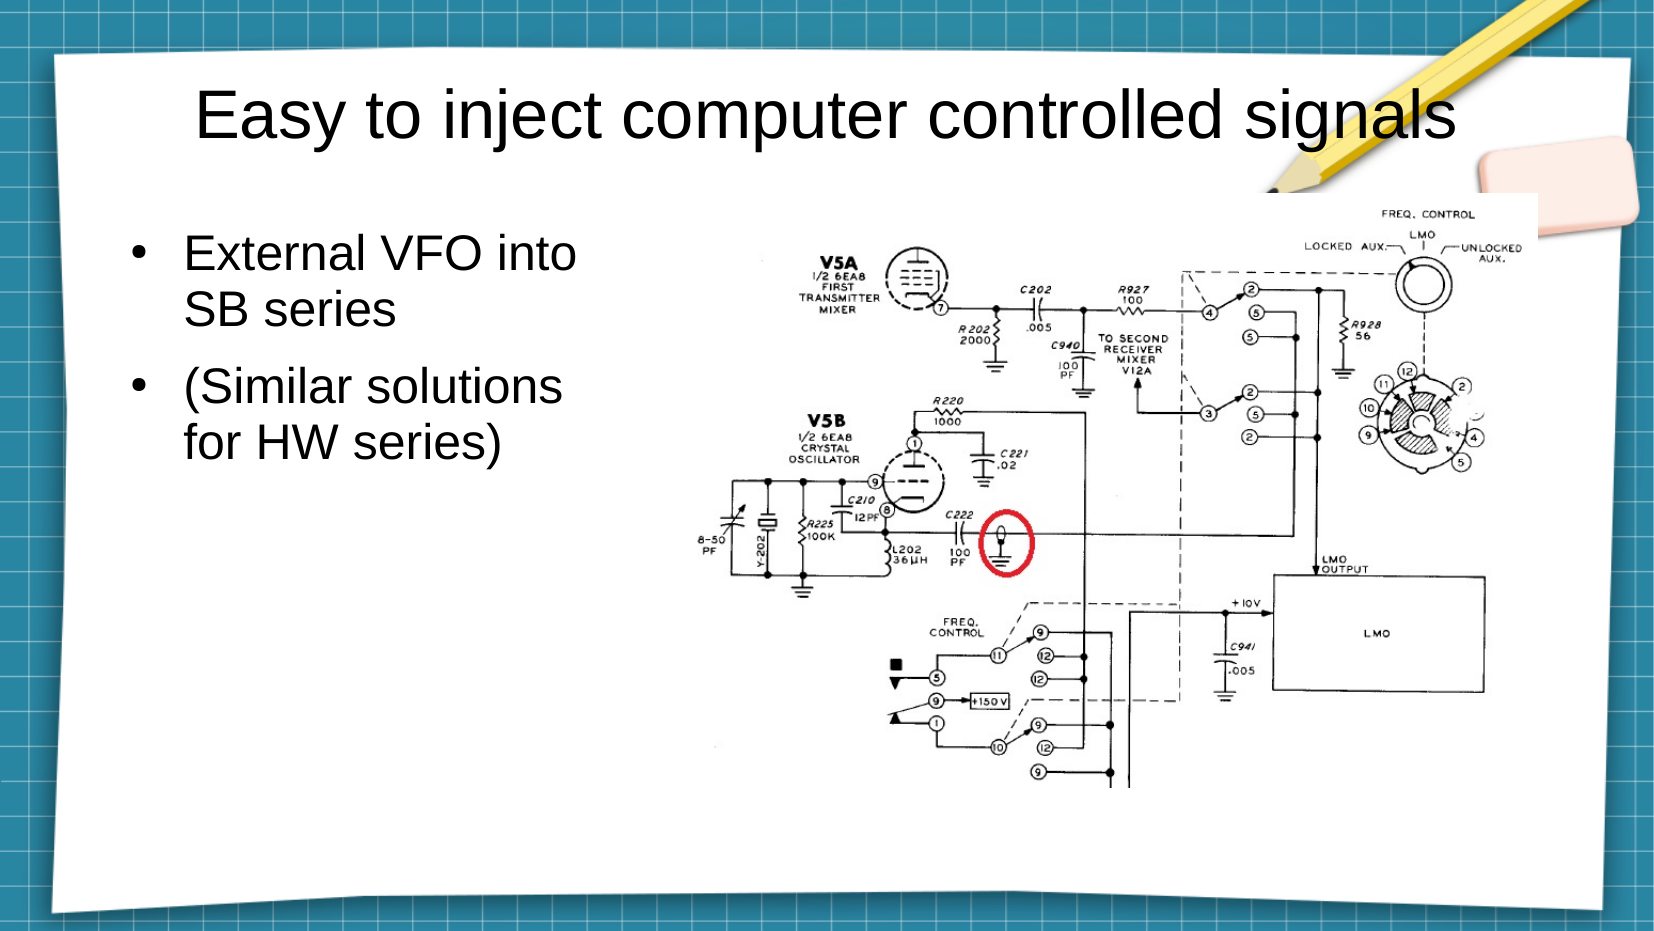

# Easy to inject computer controlled signals
External VFO into SB series
(Similar solutions for HW series)